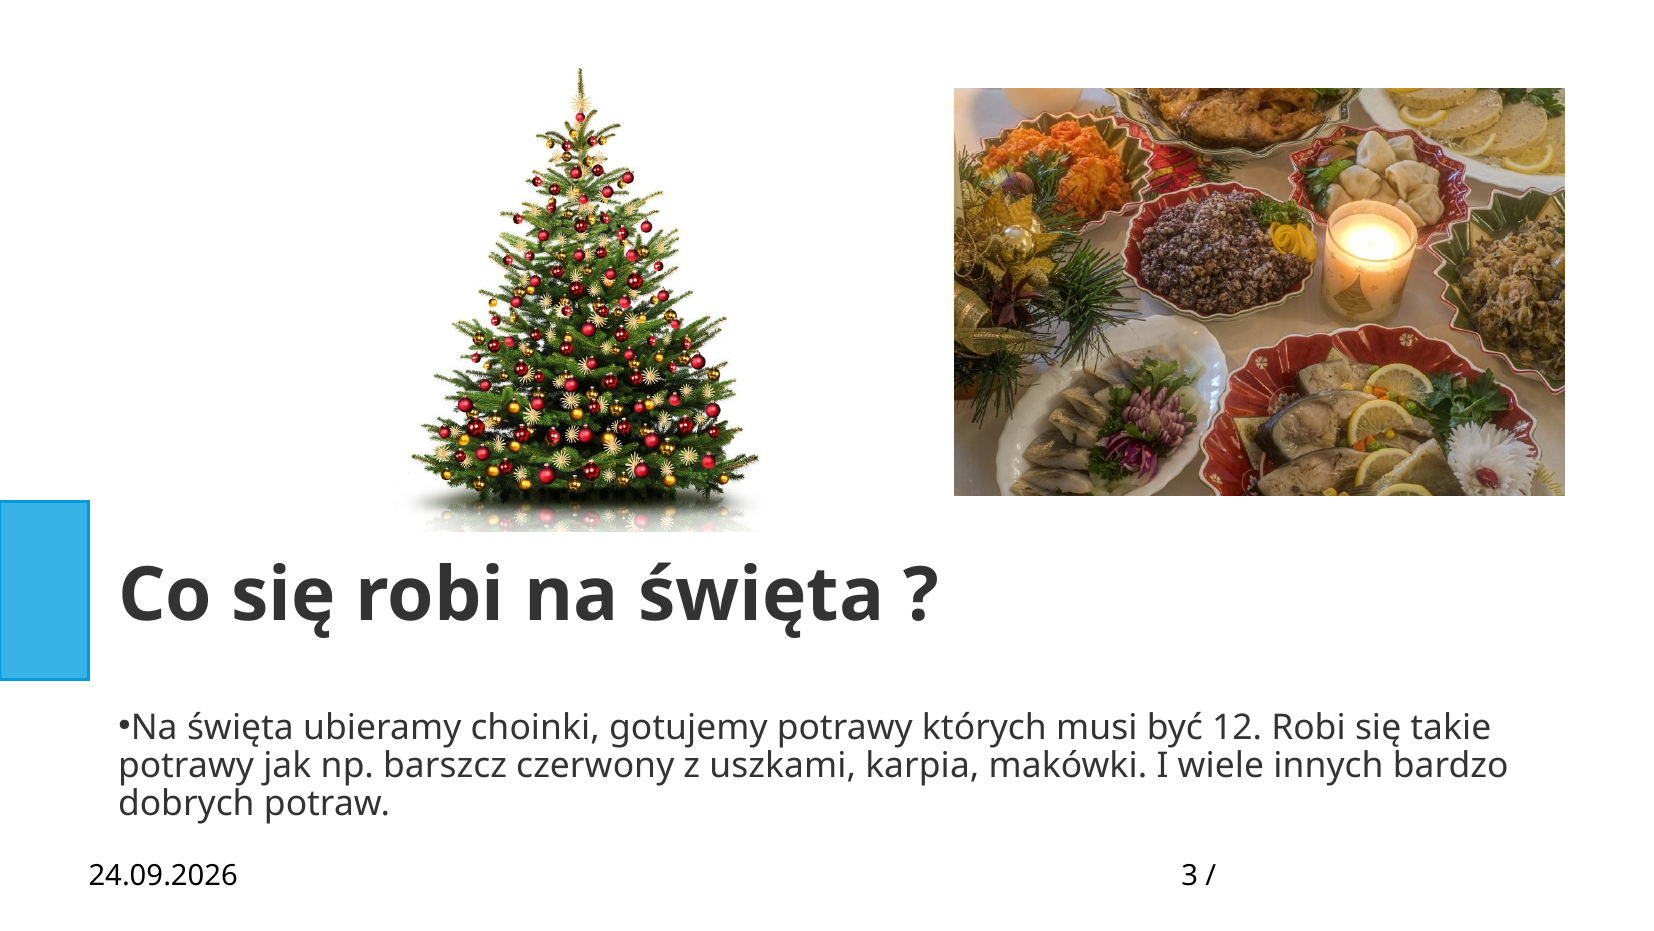

# Co się robi na święta ?
Na święta ubieramy choinki, gotujemy potrawy których musi być 12. Robi się takie potrawy jak np. barszcz czerwony z uszkami, karpia, makówki. I wiele innych bardzo dobrych potraw.